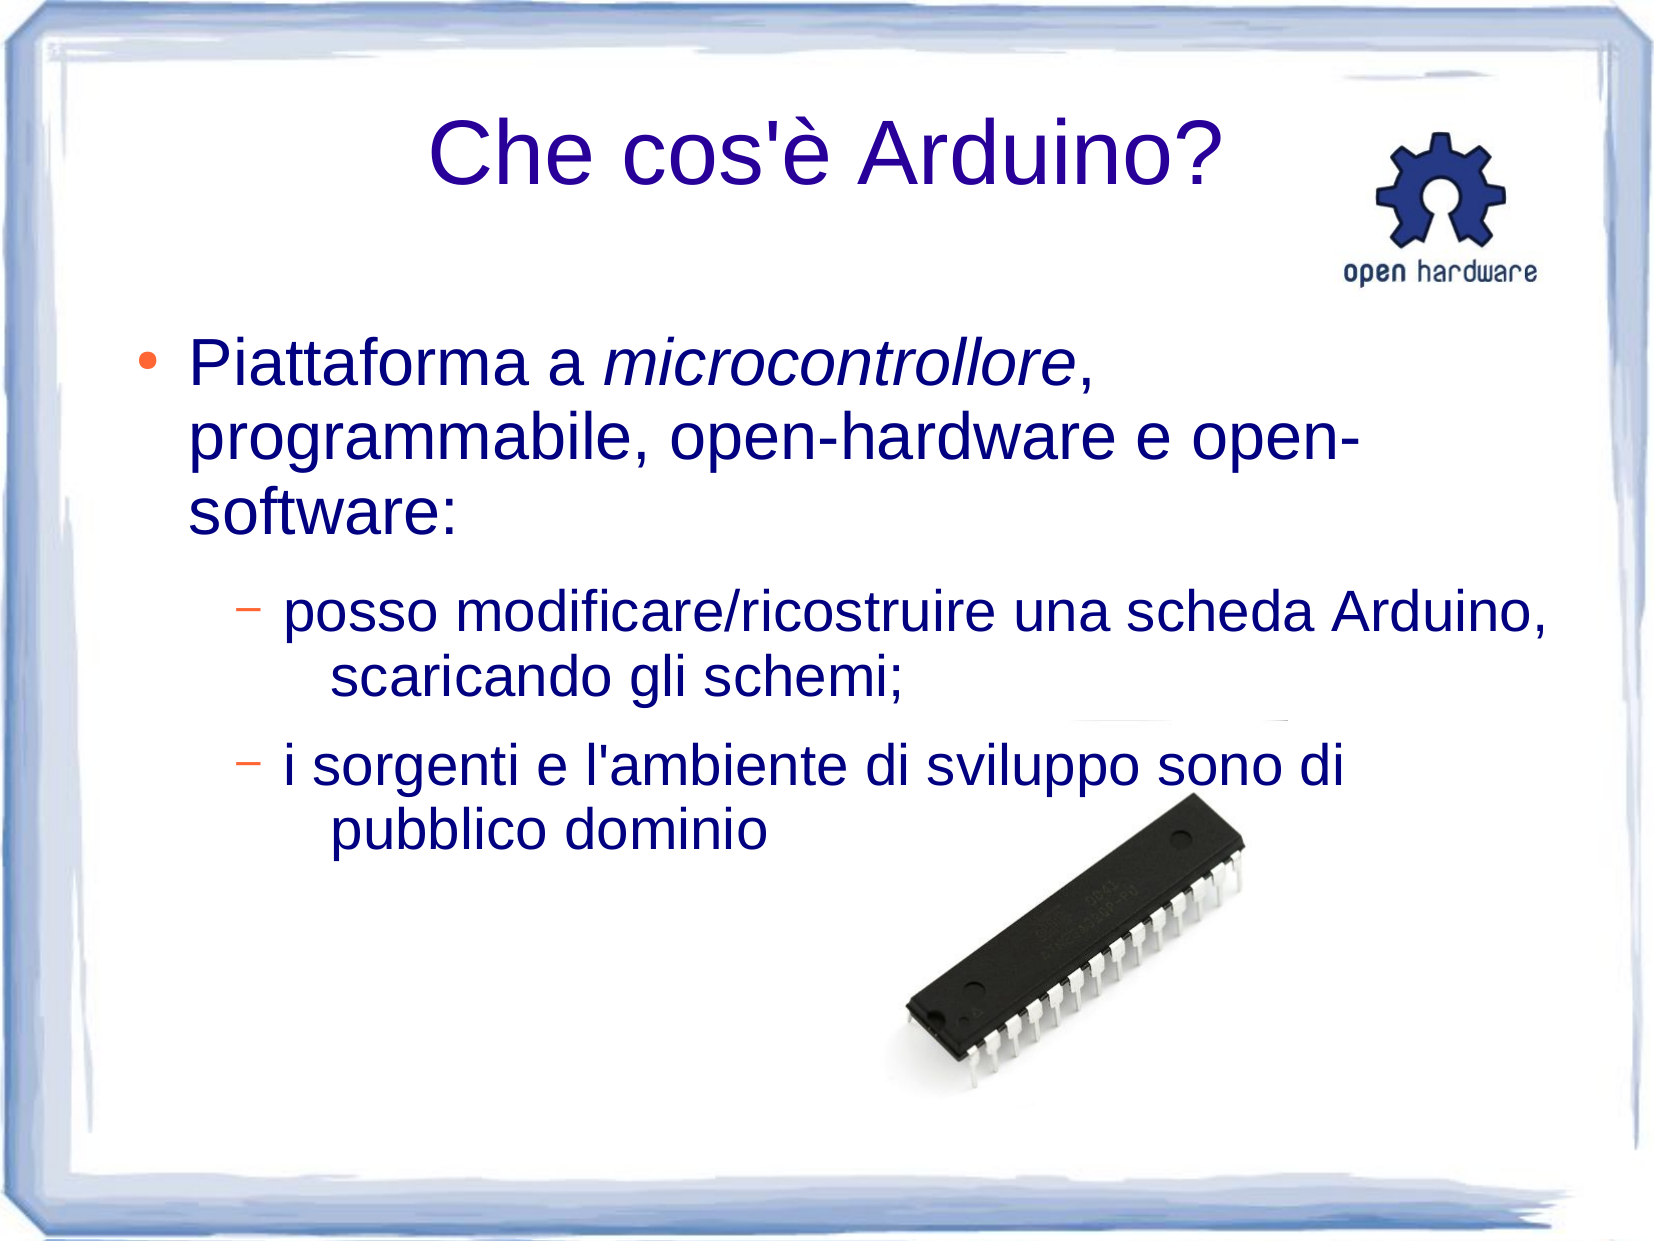

# Che cos'è Arduino?
Piattaforma a microcontrollore, programmabile, open-hardware e open-software:
posso modificare/ricostruire una scheda Arduino, scaricando gli schemi;
i sorgenti e l'ambiente di sviluppo sono di pubblico dominio